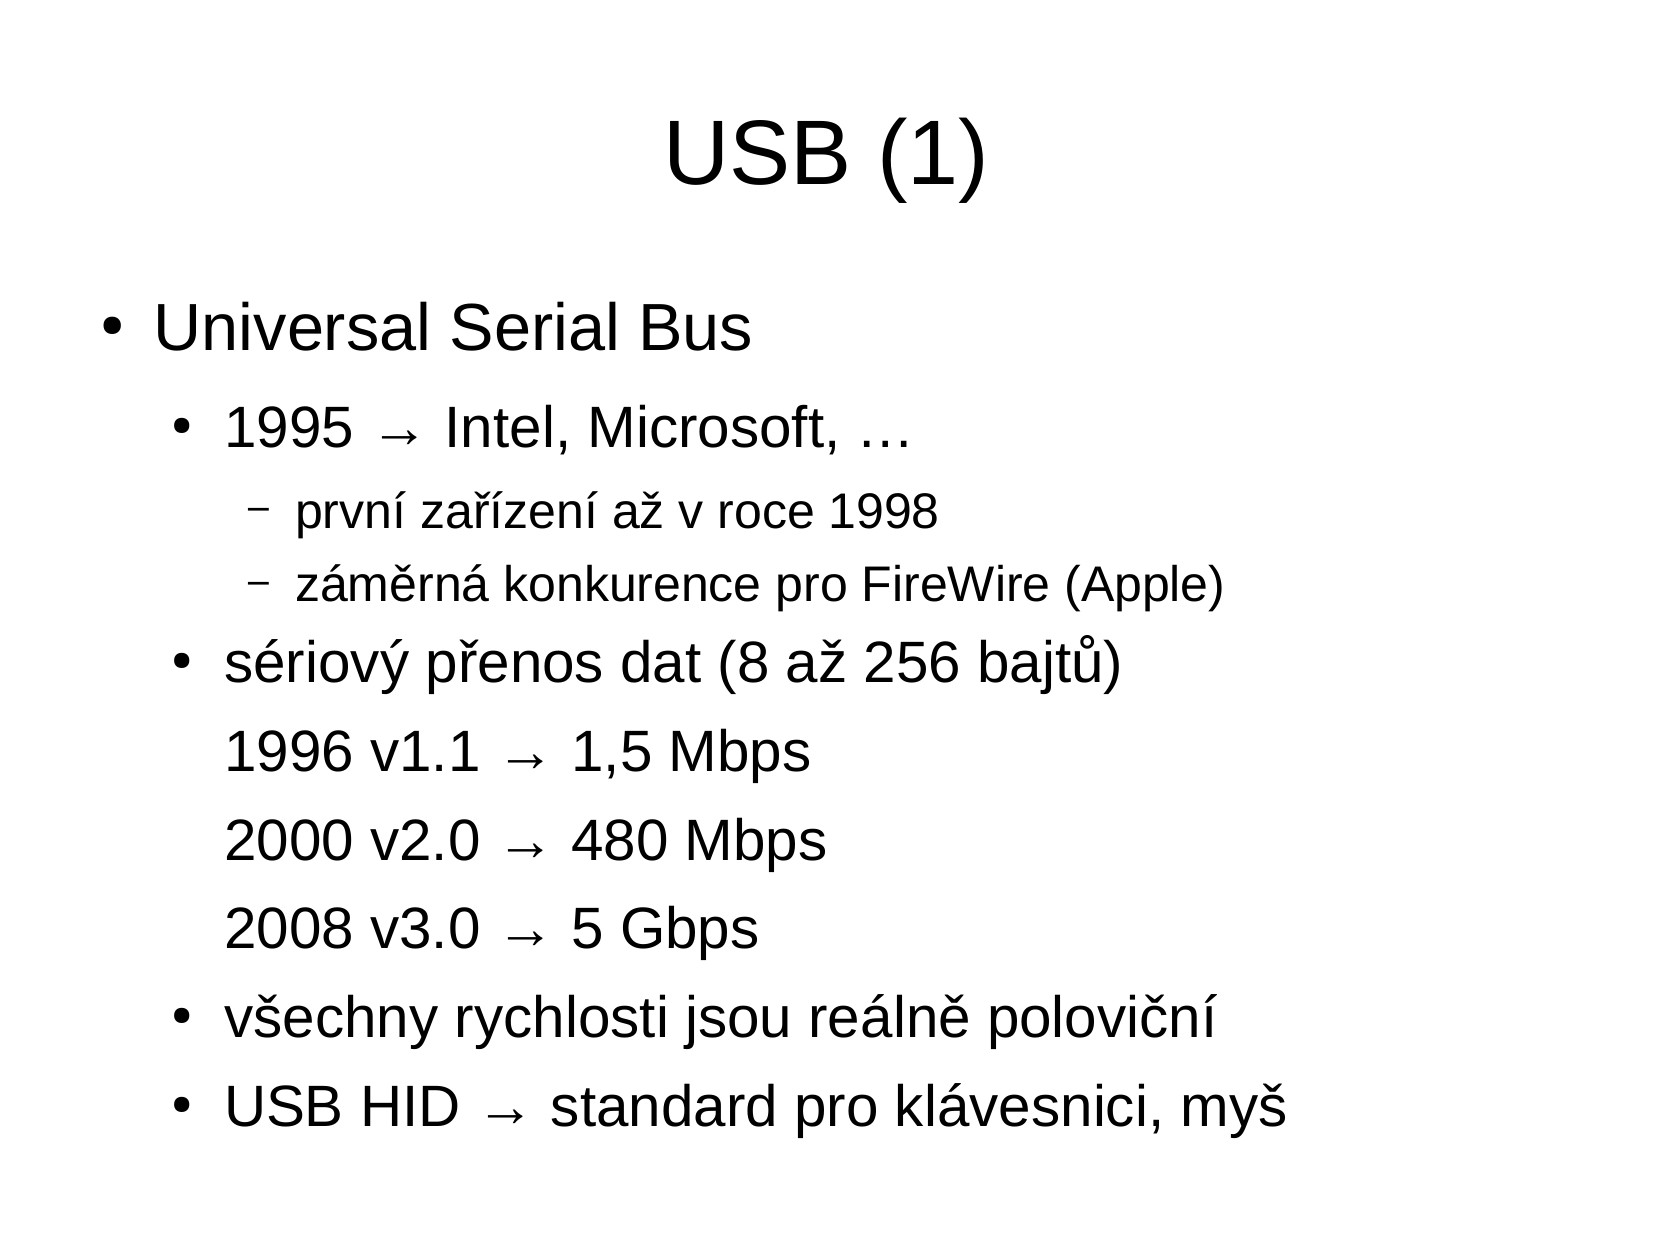

# USB (1)
Universal Serial Bus
1995 → Intel, Microsoft, …
první zařízení až v roce 1998
záměrná konkurence pro FireWire (Apple)
sériový přenos dat (8 až 256 bajtů)
1996 v1.1 → 1,5 Mbps
2000 v2.0 → 480 Mbps
2008 v3.0 → 5 Gbps
všechny rychlosti jsou reálně poloviční
USB HID → standard pro klávesnici, myš